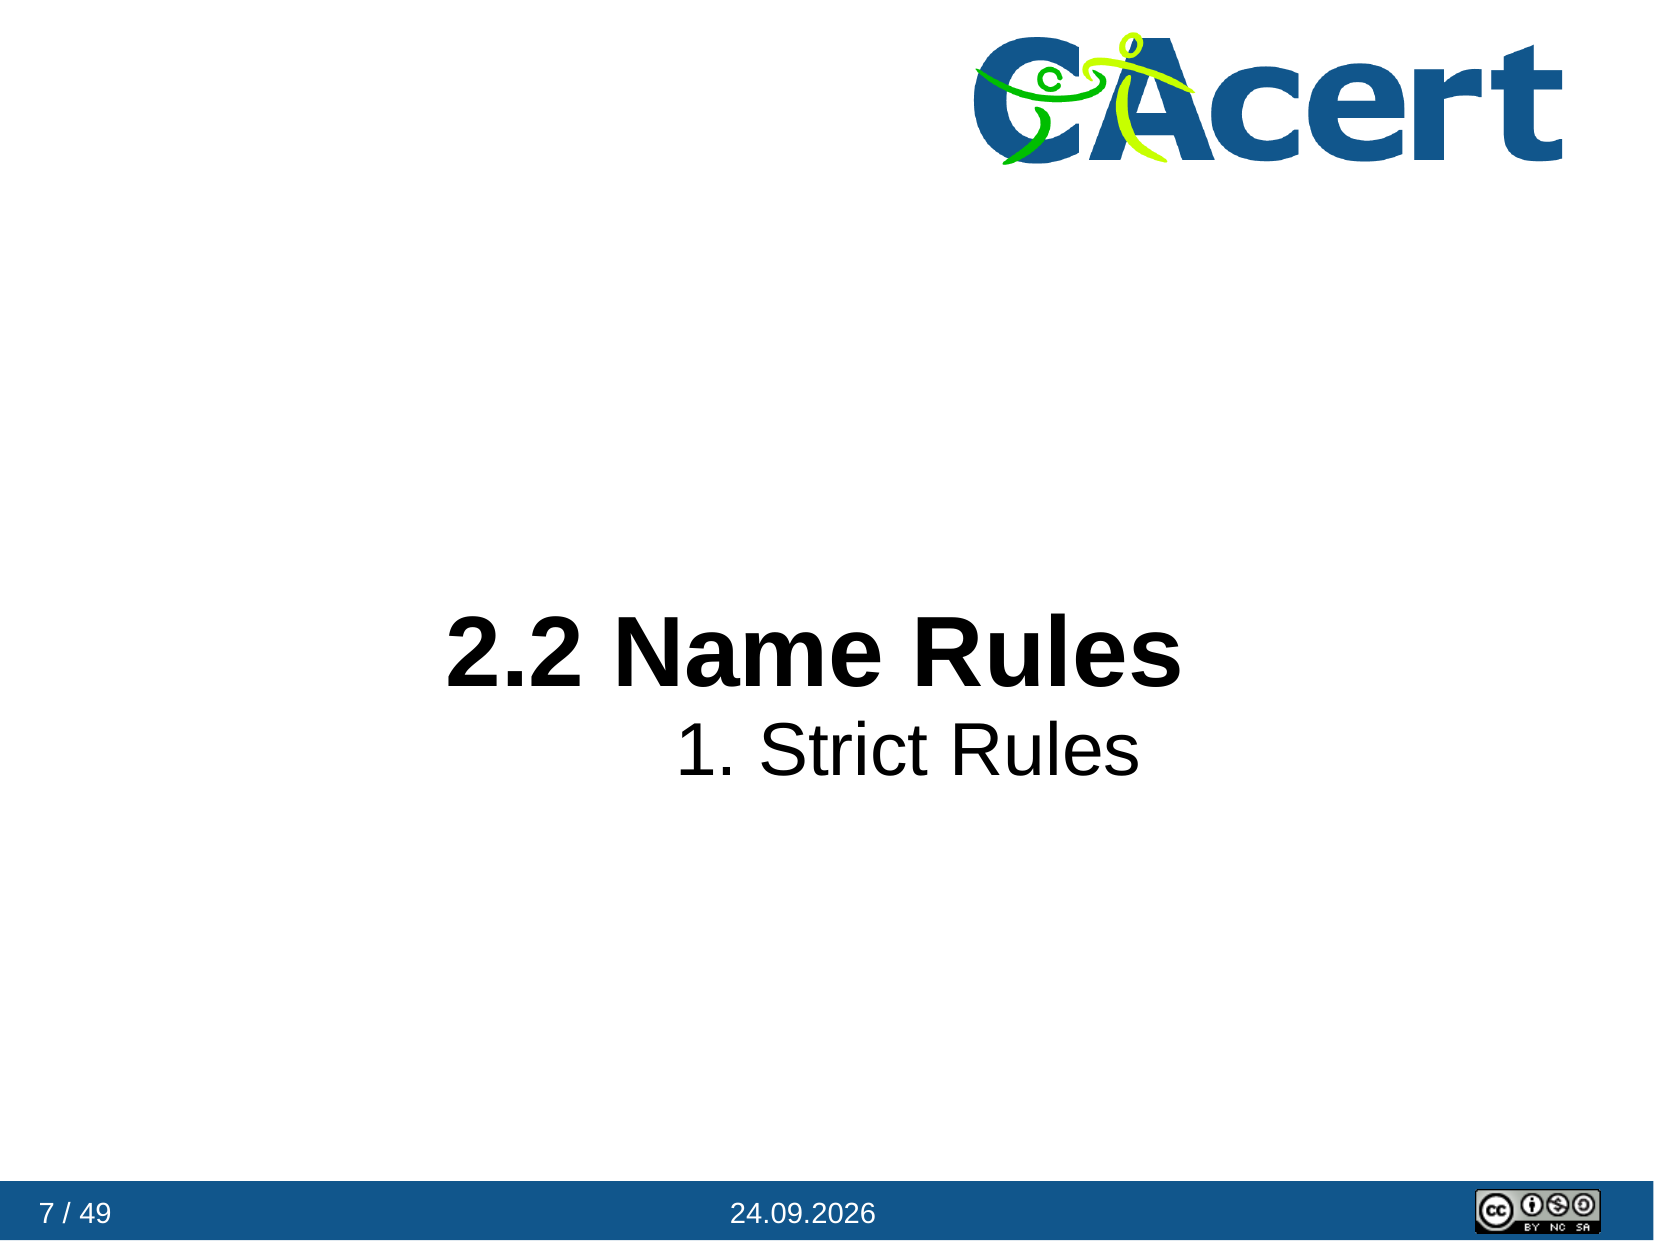

# 2.2 Name Rules
 1. Strict Rules